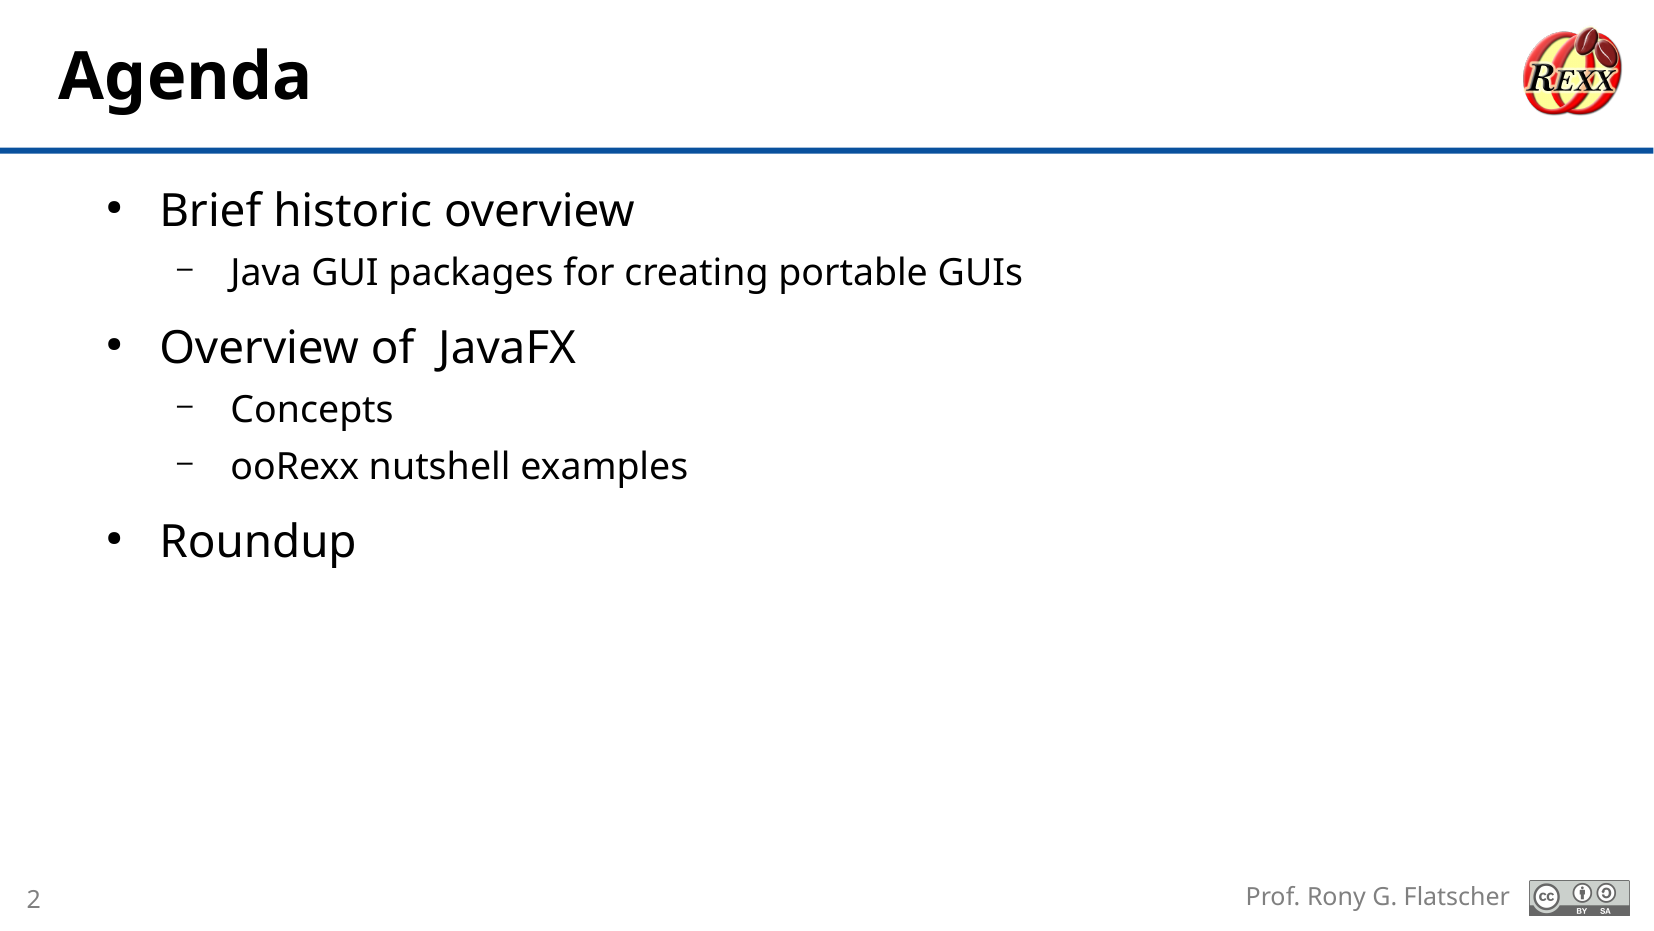

# Agenda
Brief historic overview
Java GUI packages for creating portable GUIs
Overview of JavaFX
Concepts
ooRexx nutshell examples
Roundup